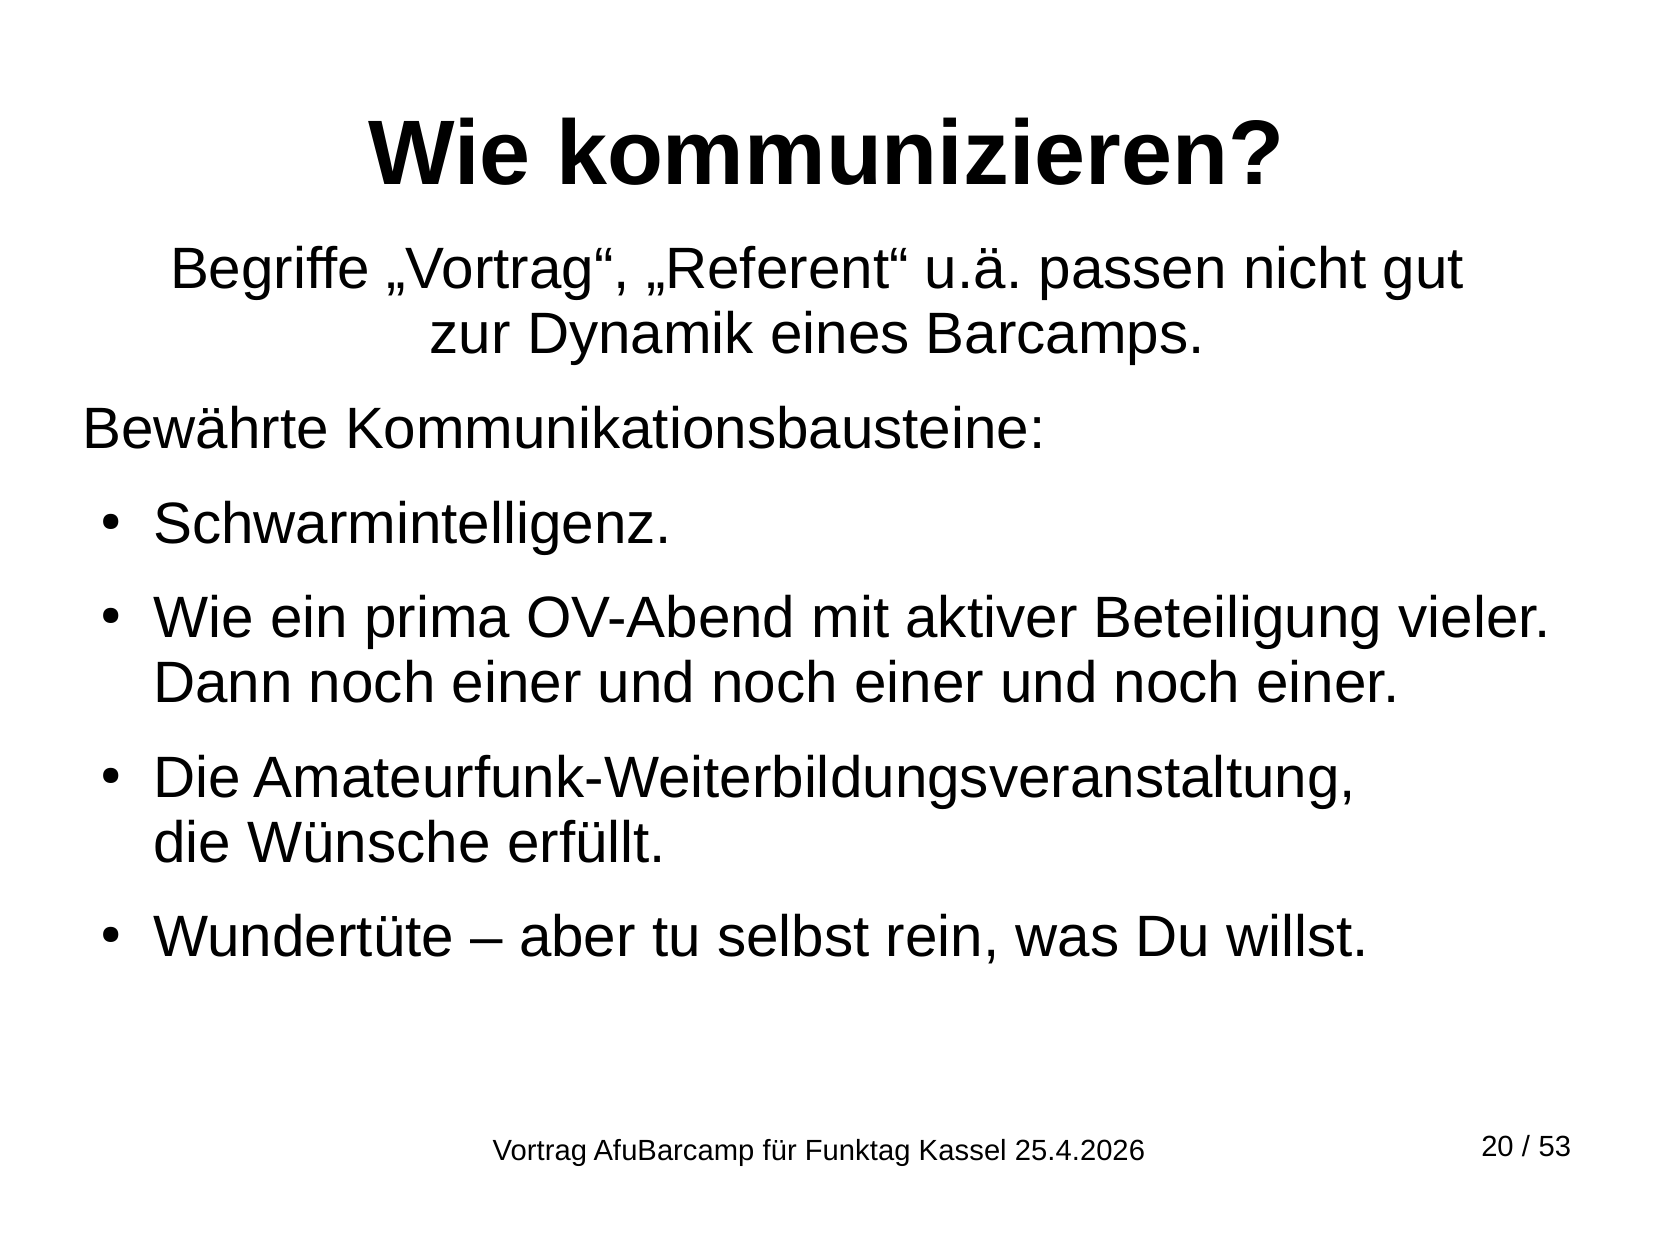

# Wie kommunizieren?
Begriffe „Vortrag“, „Referent“ u.ä. passen nicht gut
zur Dynamik eines Barcamps.
Bewährte Kommunikationsbausteine:
Schwarmintelligenz.
Wie ein prima OV-Abend mit aktiver Beteiligung vieler.
Dann noch einer und noch einer und noch einer.
Die Amateurfunk-Weiterbildungsveranstaltung,
die Wünsche erfüllt.
Wundertüte – aber tu selbst rein, was Du willst.